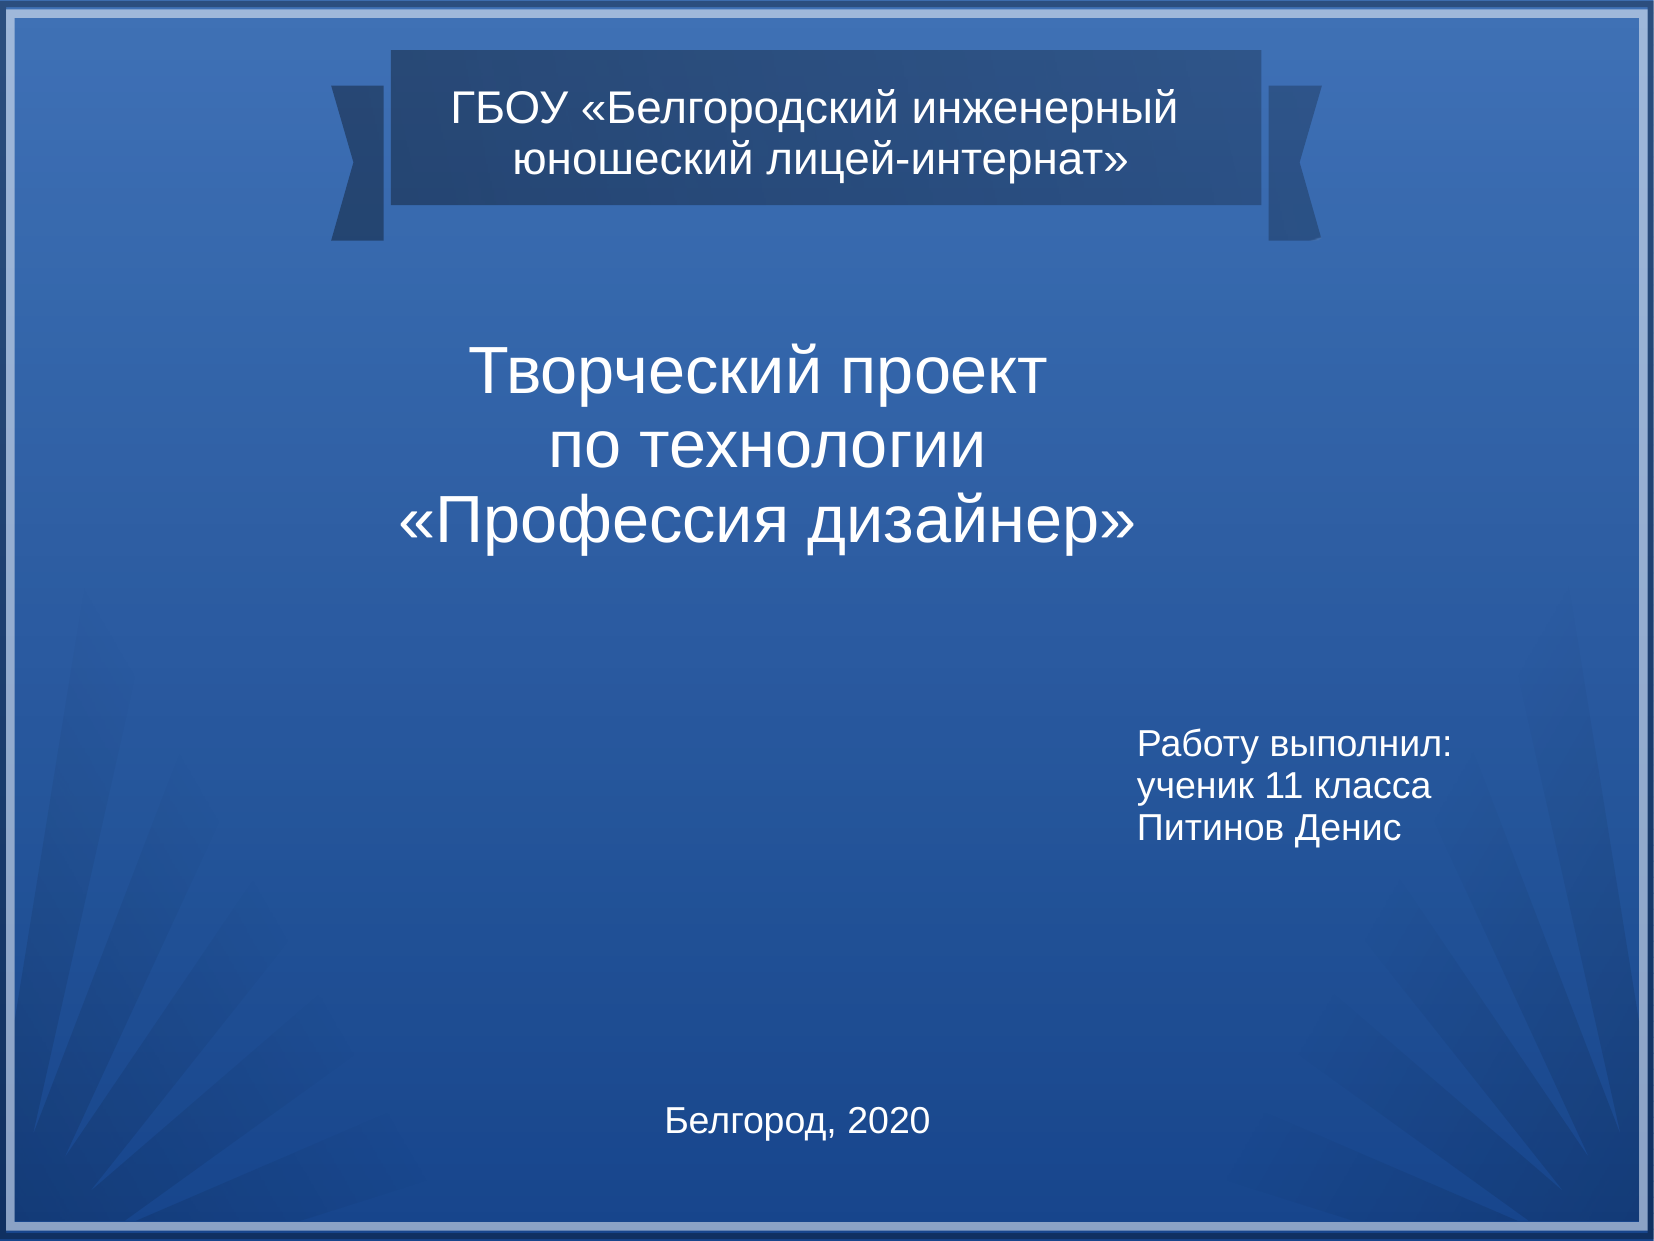

# ГБОУ «Белгородский инженерный юношеский лицей-интернат»
Творческий проект
по технологии
«Профессия дизайнер»
Работу выполнил:
ученик 11 класса
Питинов Денис
Белгород, 2020